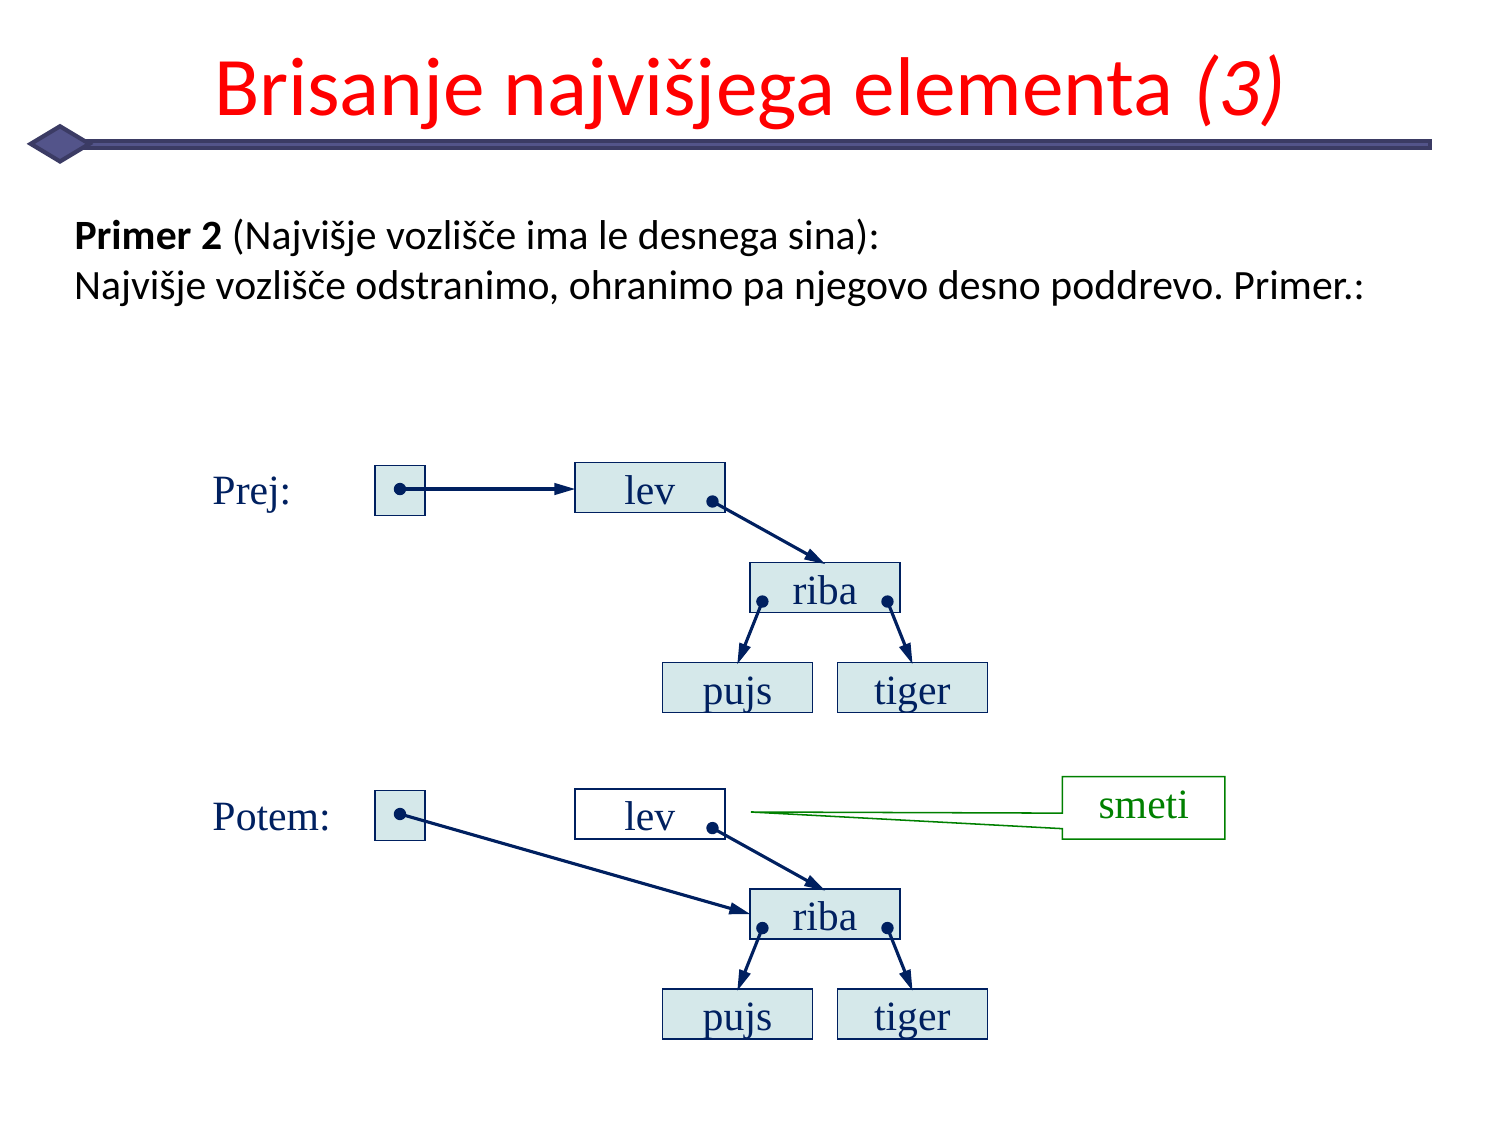

# Brisanje najvišjega elementa (3)
Primer 2 (Najvišje vozlišče ima le desnega sina):
Najvišje vozlišče odstranimo, ohranimo pa njegovo desno poddrevo. Primer.:
Prej:
lev
riba
pujs
tiger
smeti
Potem:
lev
riba
pujs
tiger